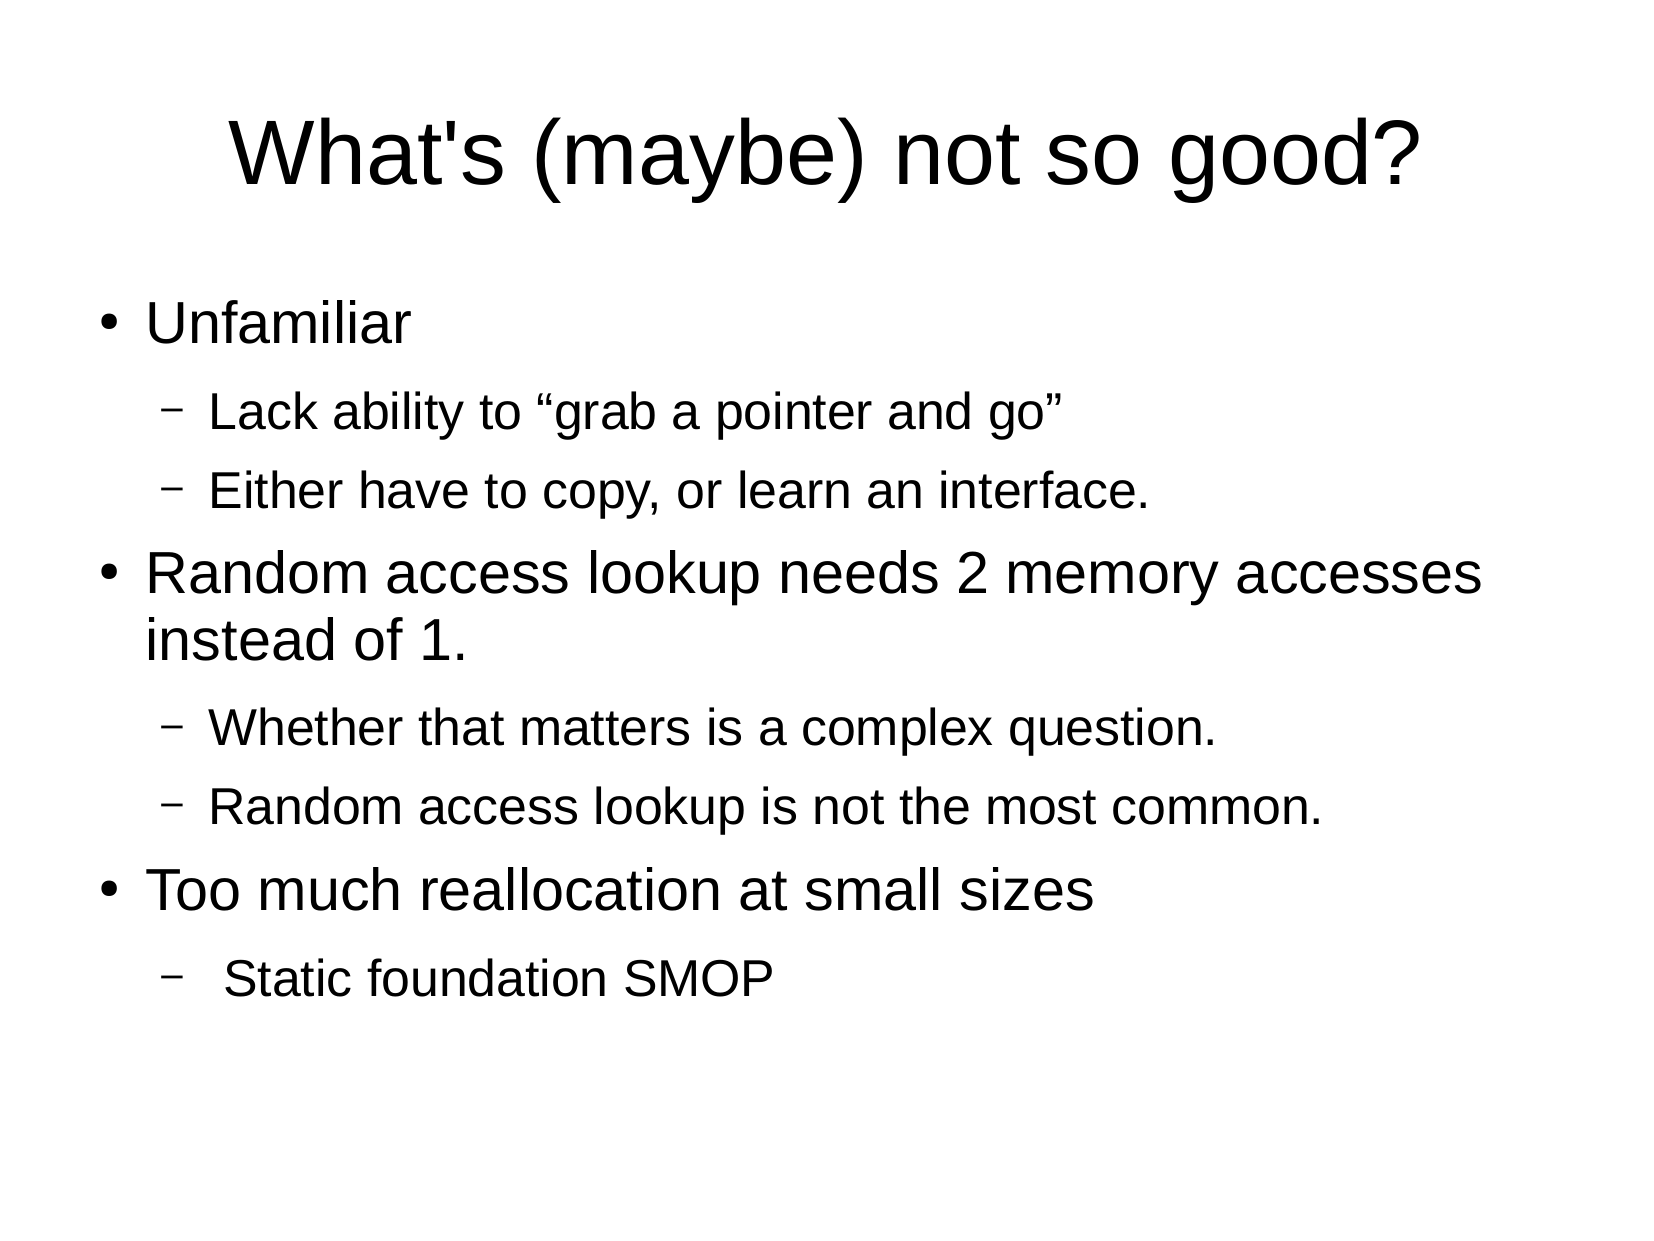

# What's (maybe) not so good?
Unfamiliar
Lack ability to “grab a pointer and go”
Either have to copy, or learn an interface.
Random access lookup needs 2 memory accesses instead of 1.
Whether that matters is a complex question.
Random access lookup is not the most common.
Too much reallocation at small sizes
 Static foundation SMOP